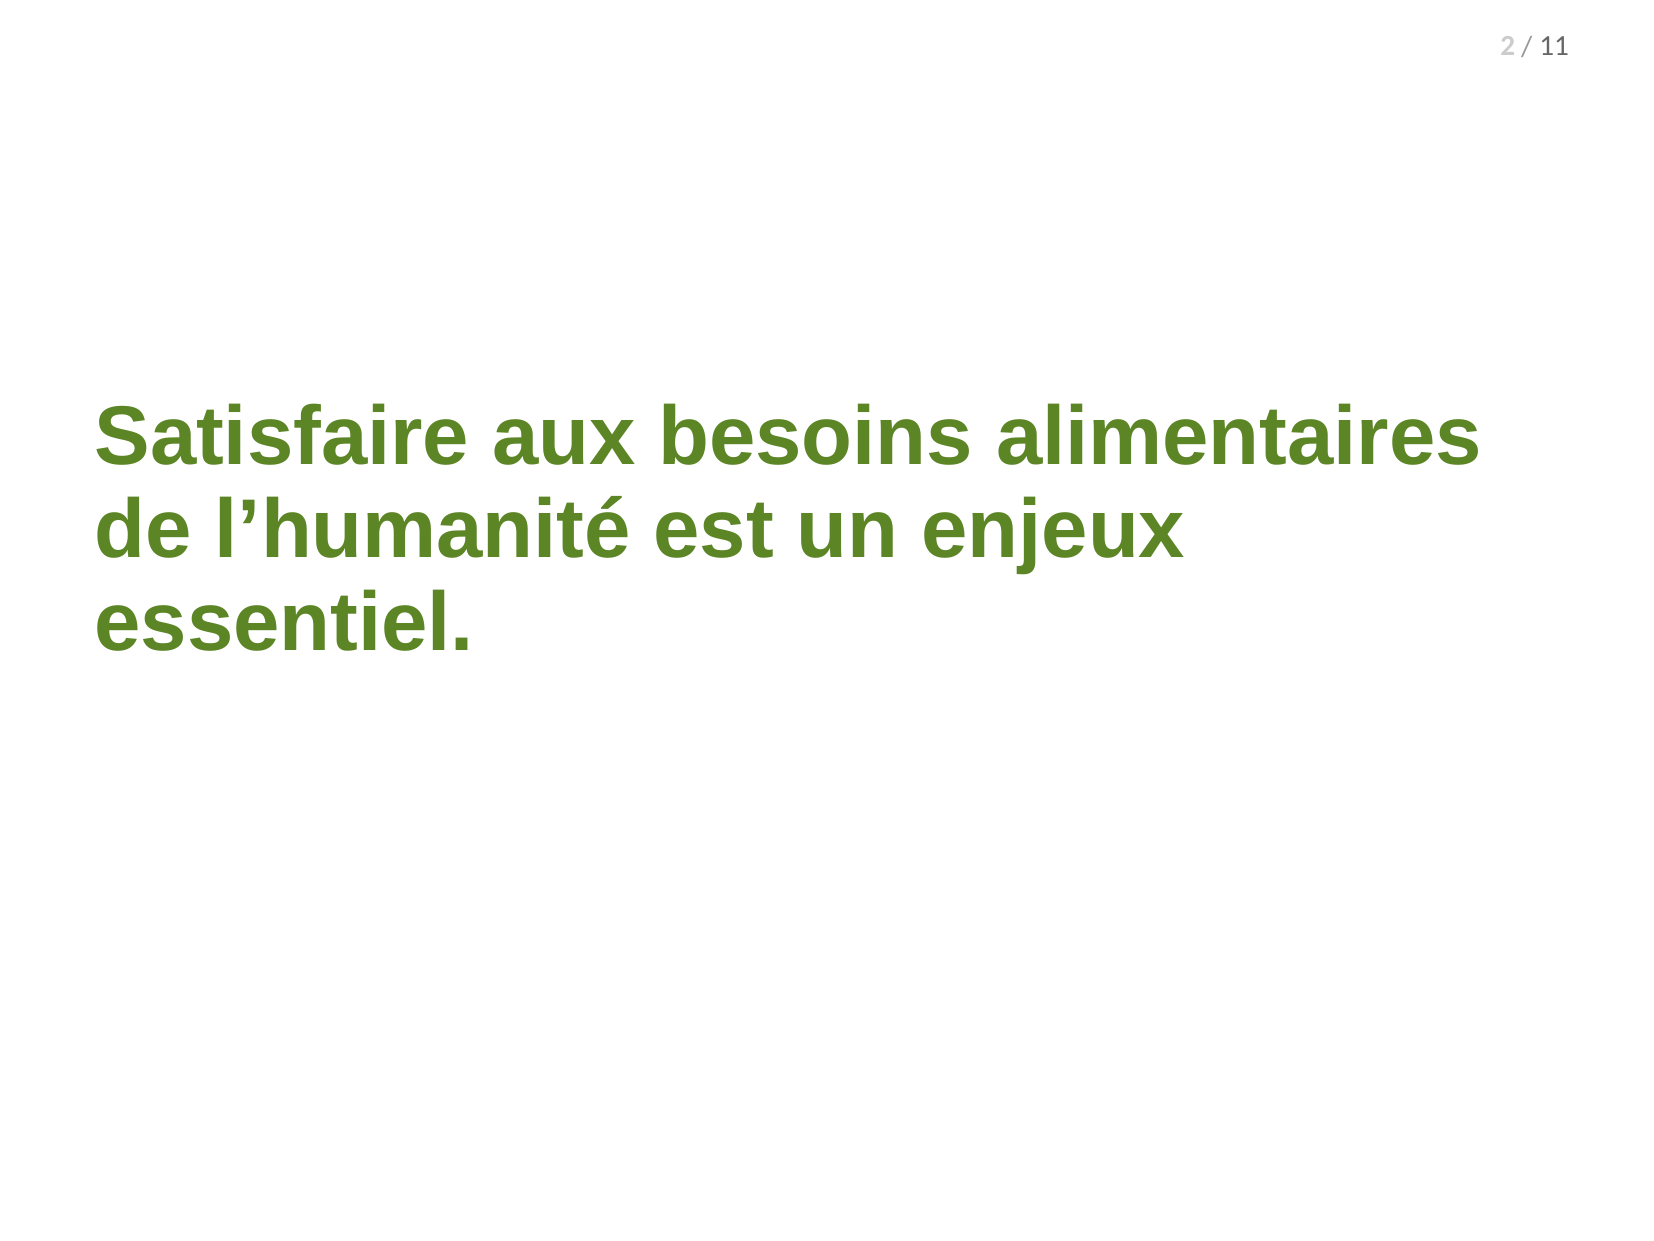

# Satisfaire aux besoins alimentaires de l’humanité est un enjeux essentiel.